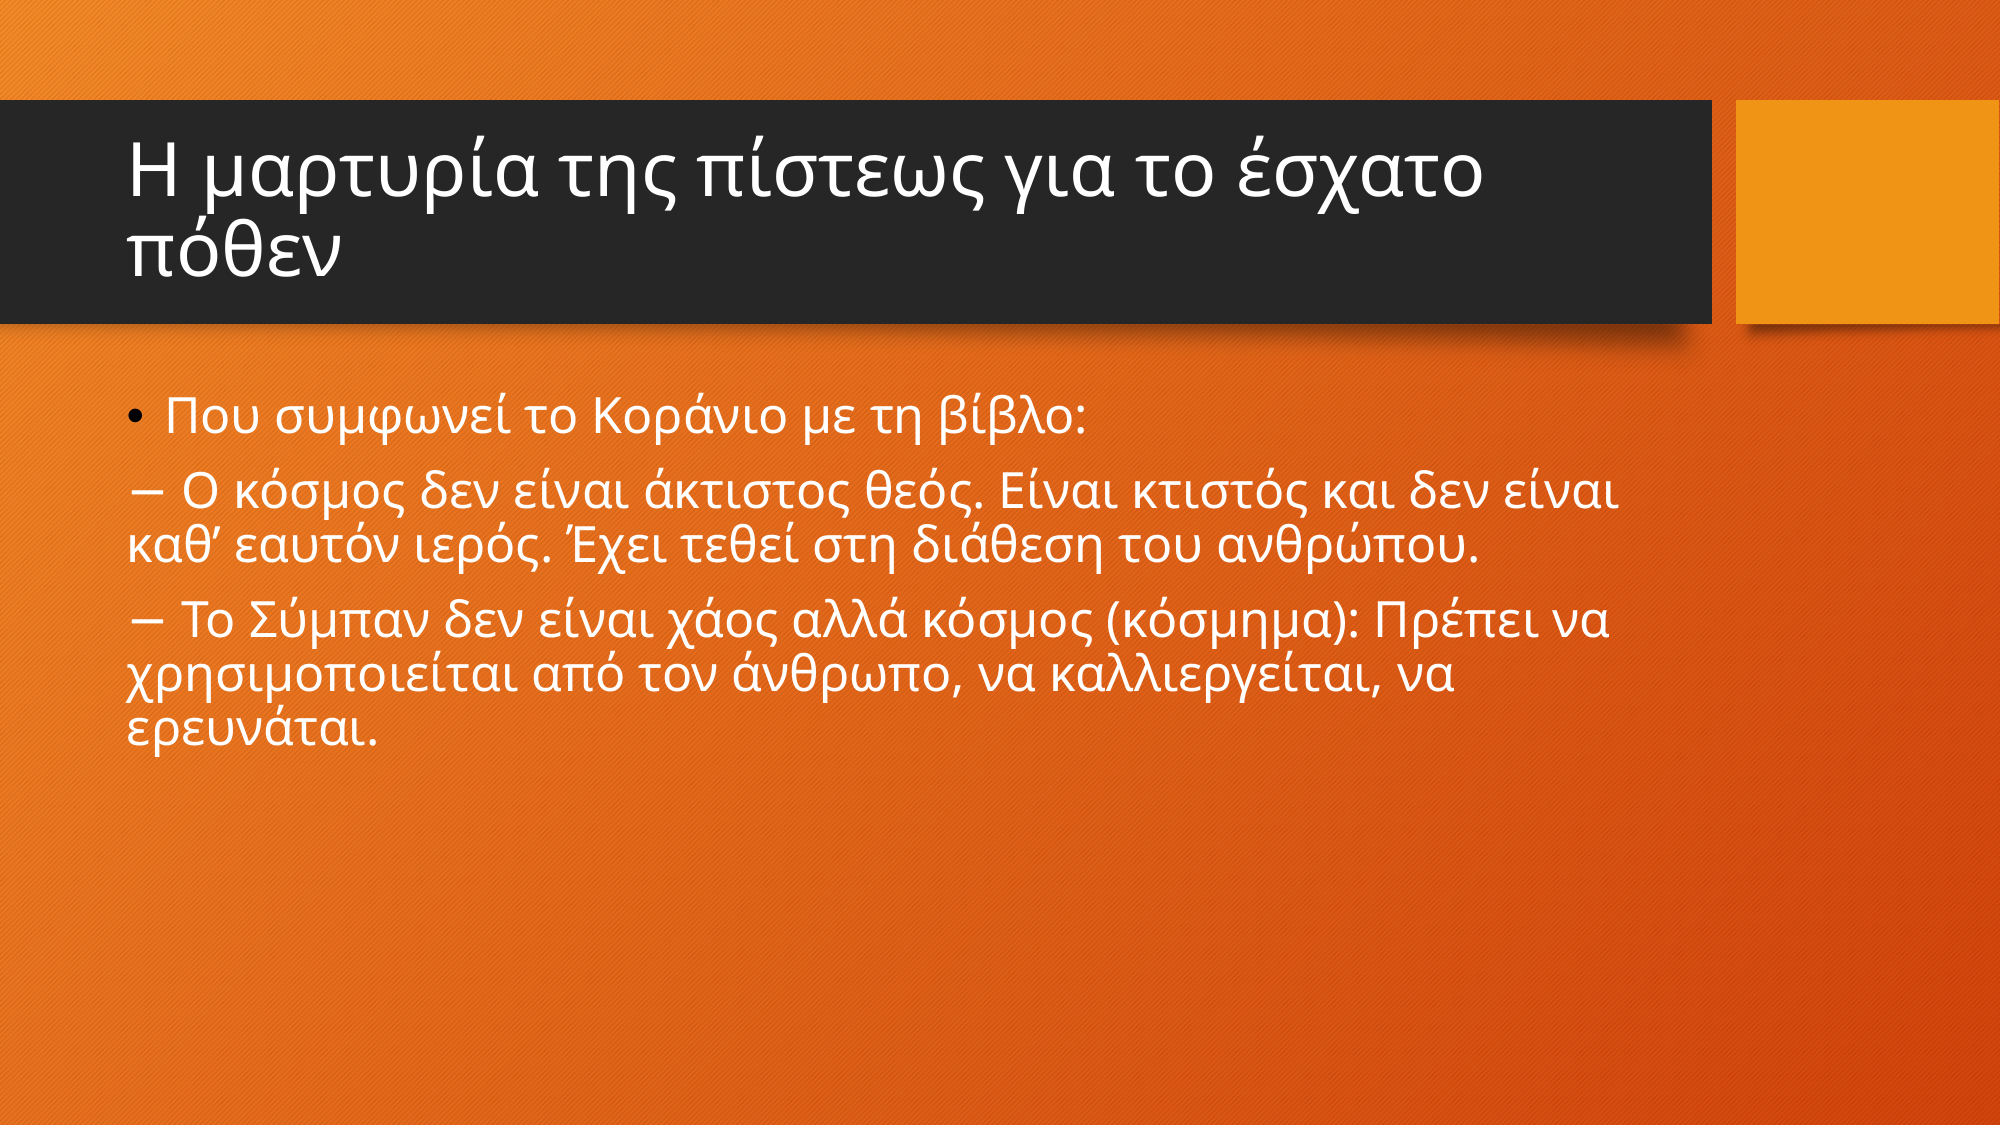

# Η μαρτυρία της πίστεως για το έσχατο πόθεν
Που συμφωνεί το Κοράνιο με τη βίβλο:
− Ο κόσμος δεν είναι άκτιστος θεός. Είναι κτιστός και δεν είναι καθ’ εαυτόν ιερός. Έχει τεθεί στη διάθεση του ανθρώπου.
− Το Σύμπαν δεν είναι χάος αλλά κόσμος (κόσμημα): Πρέπει να χρησιμοποιείται από τον άνθρωπο, να καλλιεργείται, να ερευνάται.